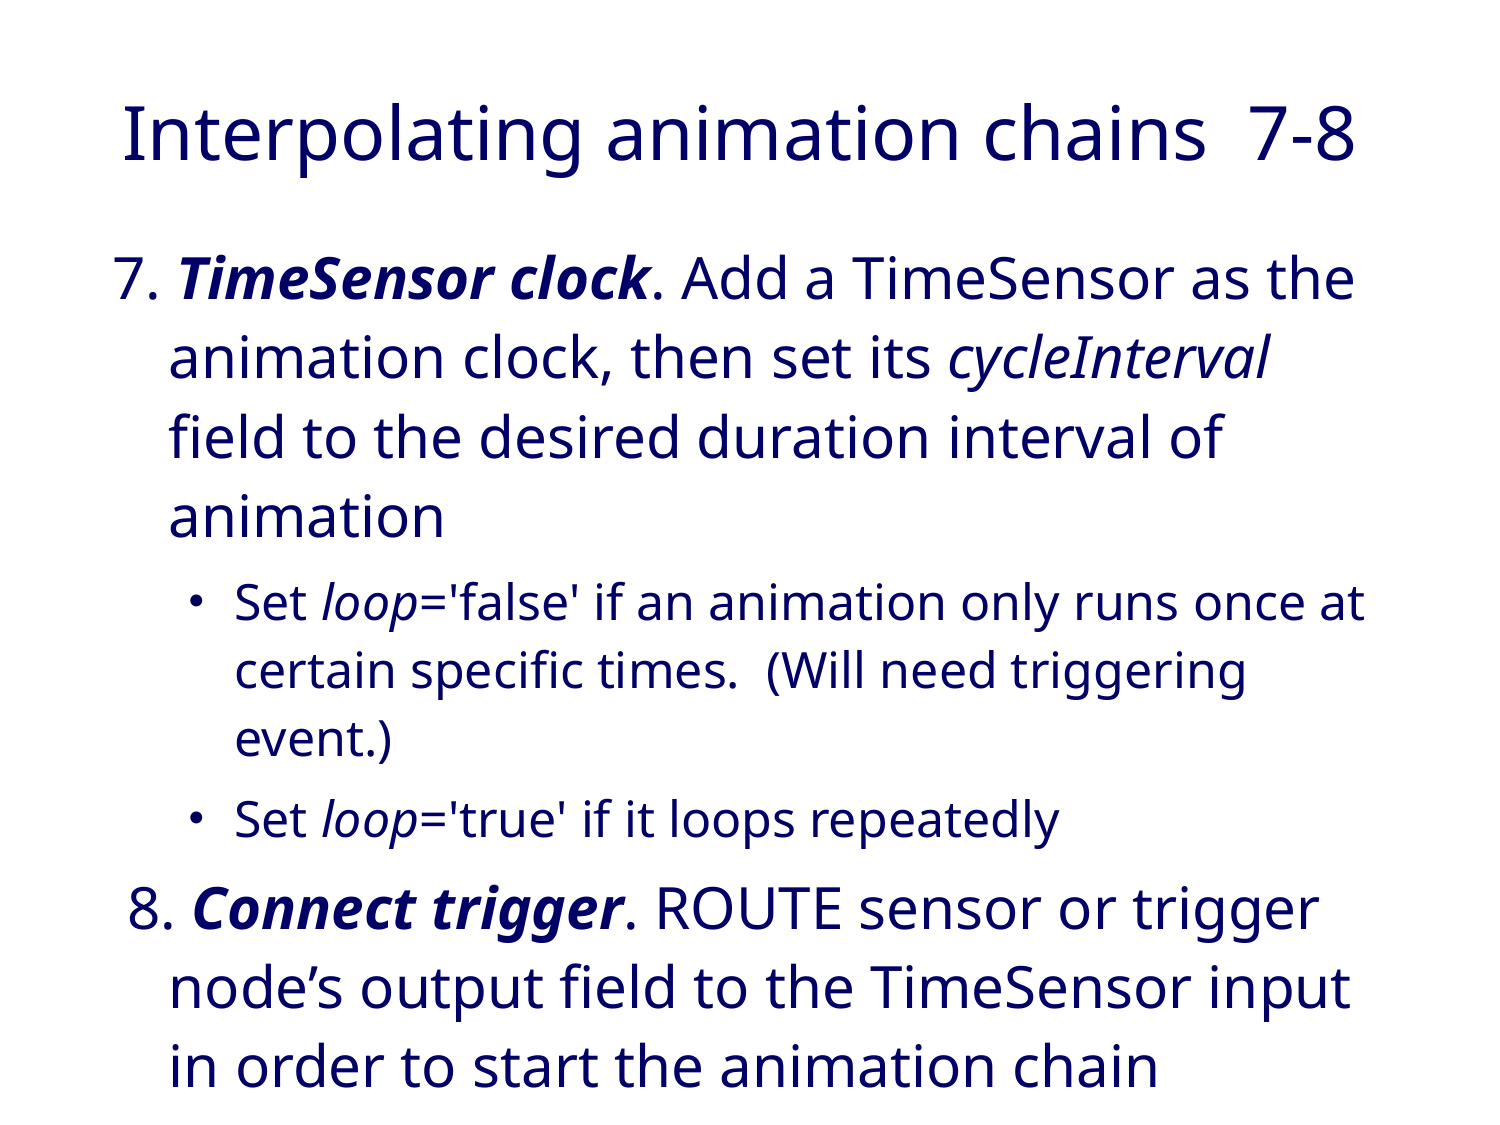

# Interpolating animation chains 7-8
7. TimeSensor clock. Add a TimeSensor as the animation clock, then set its cycleInterval field to the desired duration interval of animation
Set loop='false' if an animation only runs once at certain specific times. (Will need triggering event.)
Set loop='true' if it loops repeatedly
 8. Connect trigger. ROUTE sensor or trigger node’s output field to the TimeSensor input in order to start the animation chain
Each node in animation chain needs a DEF name, so that ROUTE can connect to/from